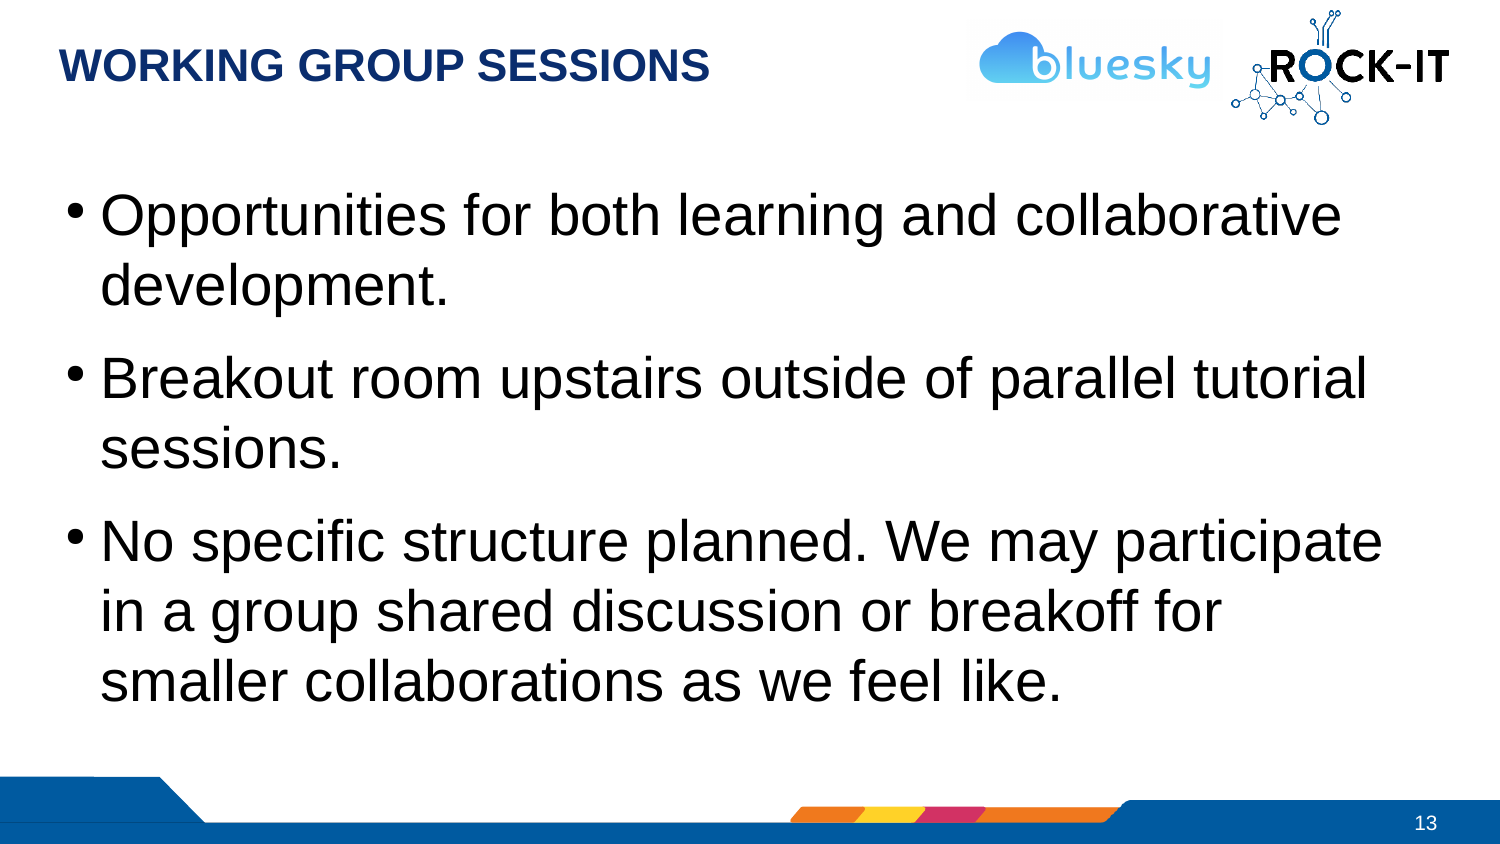

# Working group sessions
Opportunities for both learning and collaborative development.
Breakout room upstairs outside of parallel tutorial sessions.
No specific structure planned. We may participate in a group shared discussion or breakoff for smaller collaborations as we feel like.